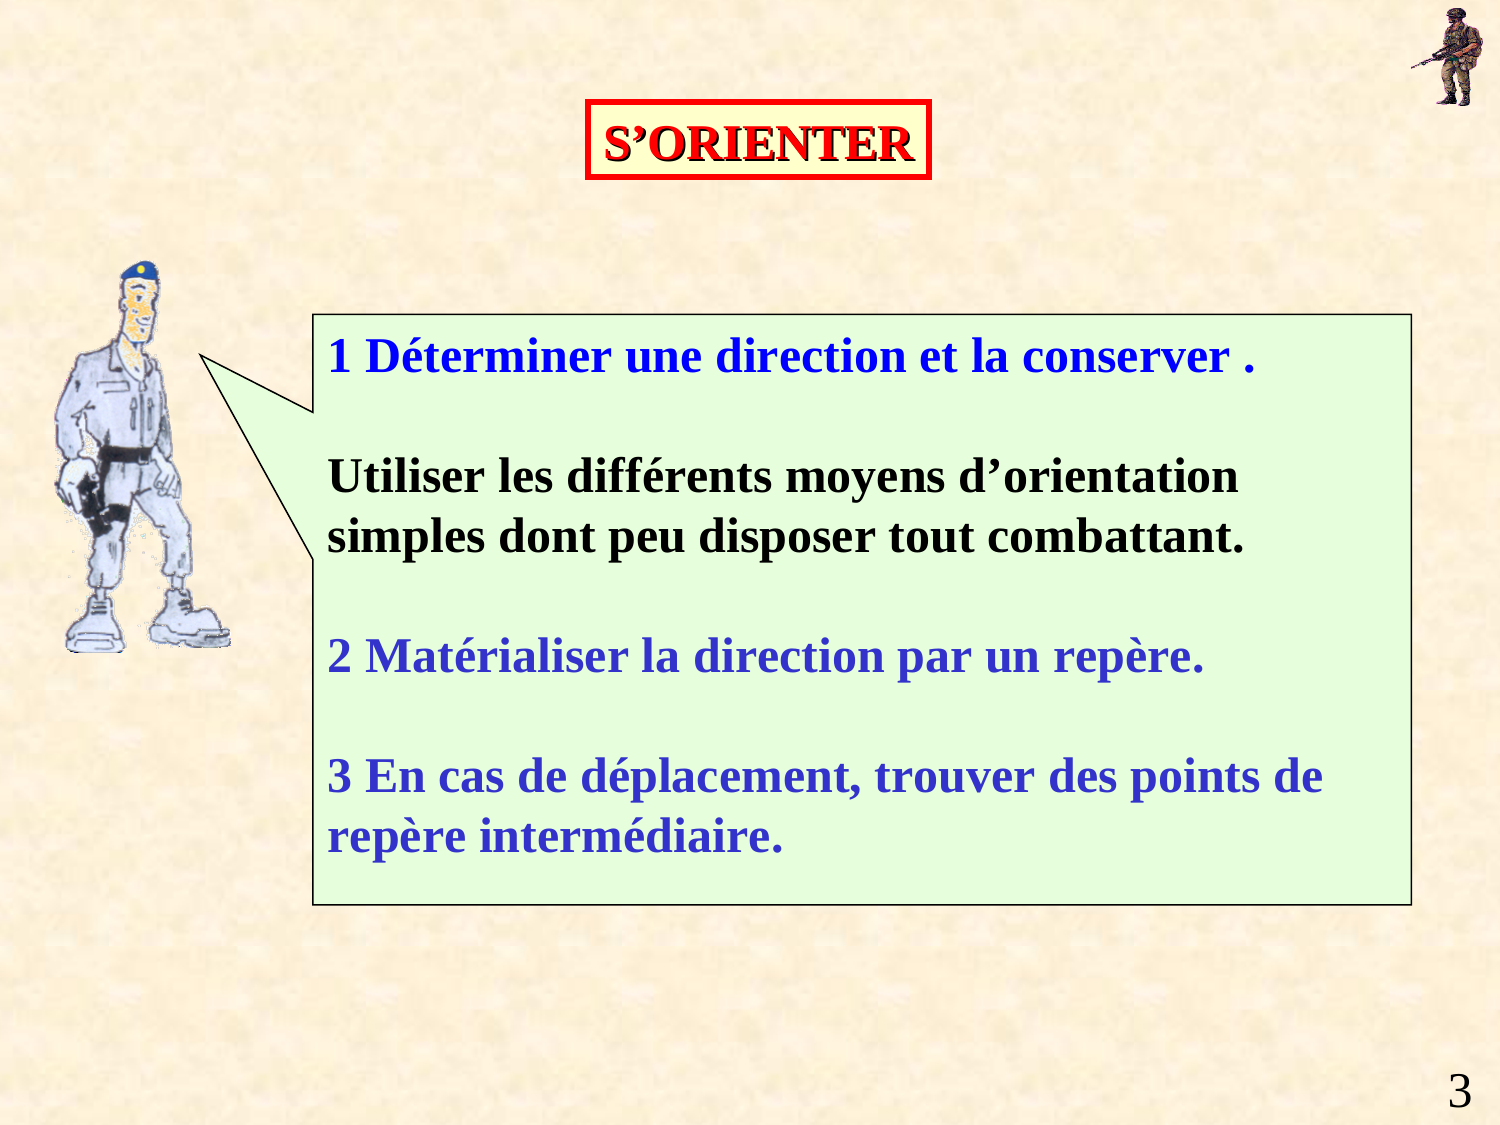

S’ORIENTER
1 Déterminer une direction et la conserver .
Utiliser les différents moyens d’orientation simples dont peu disposer tout combattant.
2 Matérialiser la direction par un repère.
3 En cas de déplacement, trouver des points de repère intermédiaire.
3